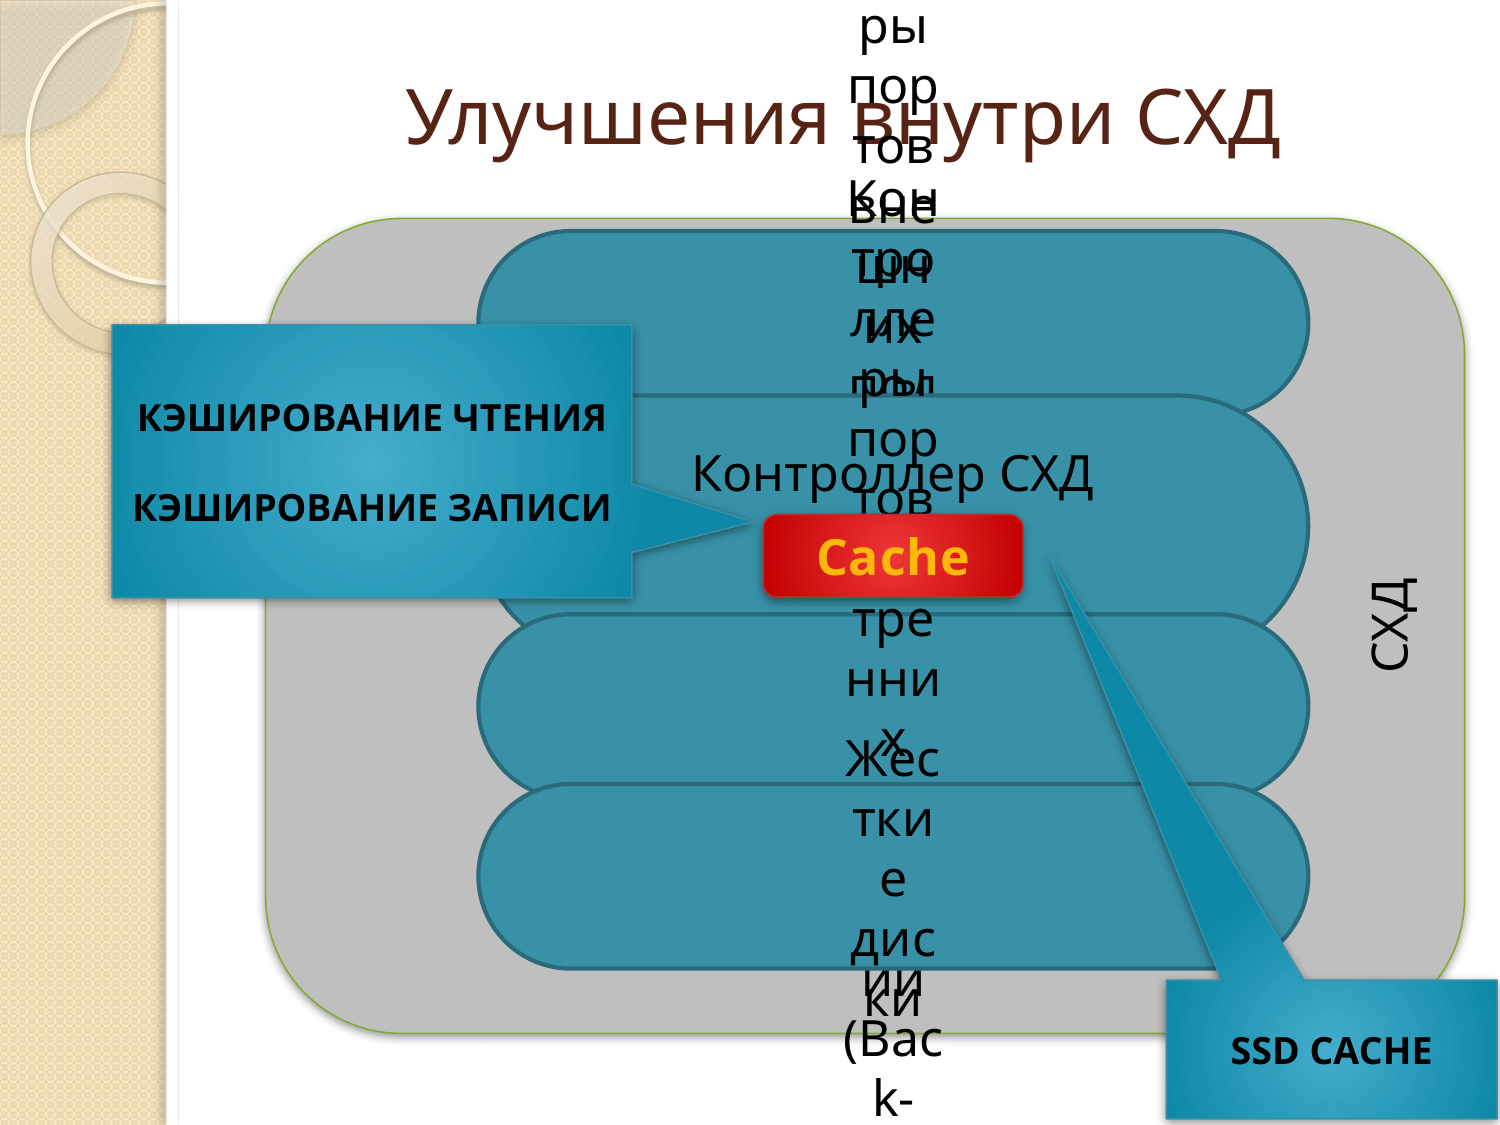

Контроллеры портов внешних подключений (Front-end)
# Улучшения внутри СХД
СХД
Контроллеры портов внутренних подключений (Back-end)
кэширование чтения
кэширование записи
Контроллер СХД
Жесткие диски
Cache
SSD Cache